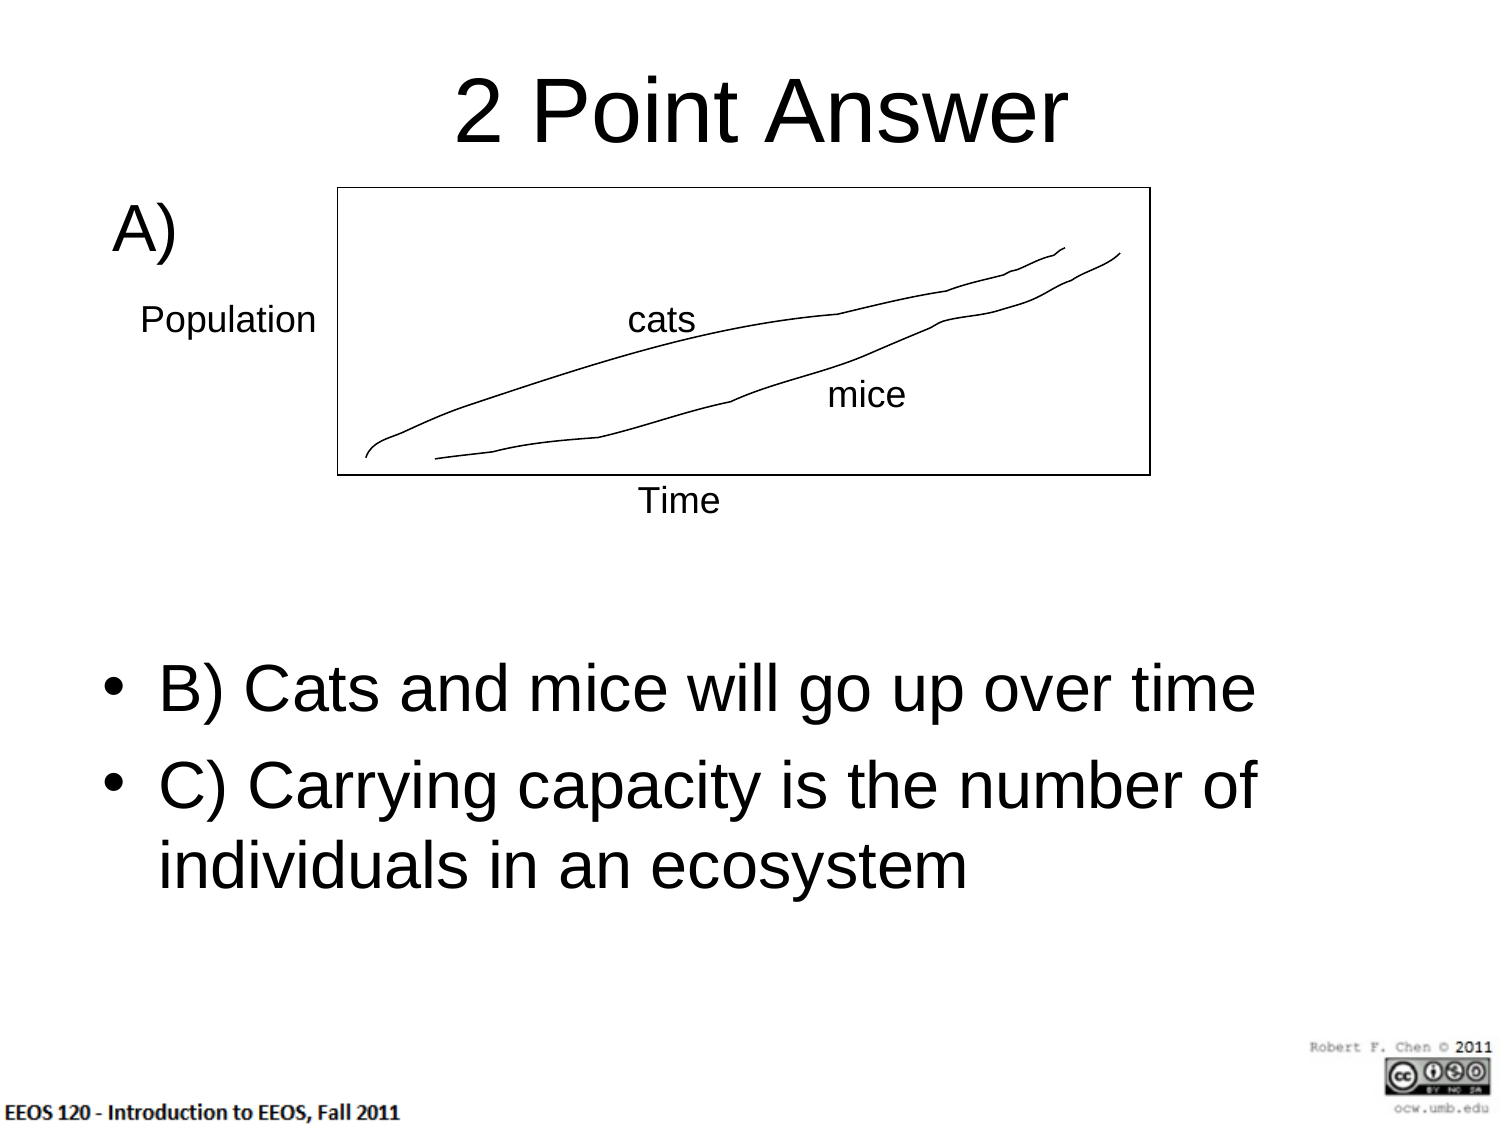

# 2 Point Answer
A)
Population
cats
mice
Time
B) Cats and mice will go up over time
C) Carrying capacity is the number of individuals in an ecosystem